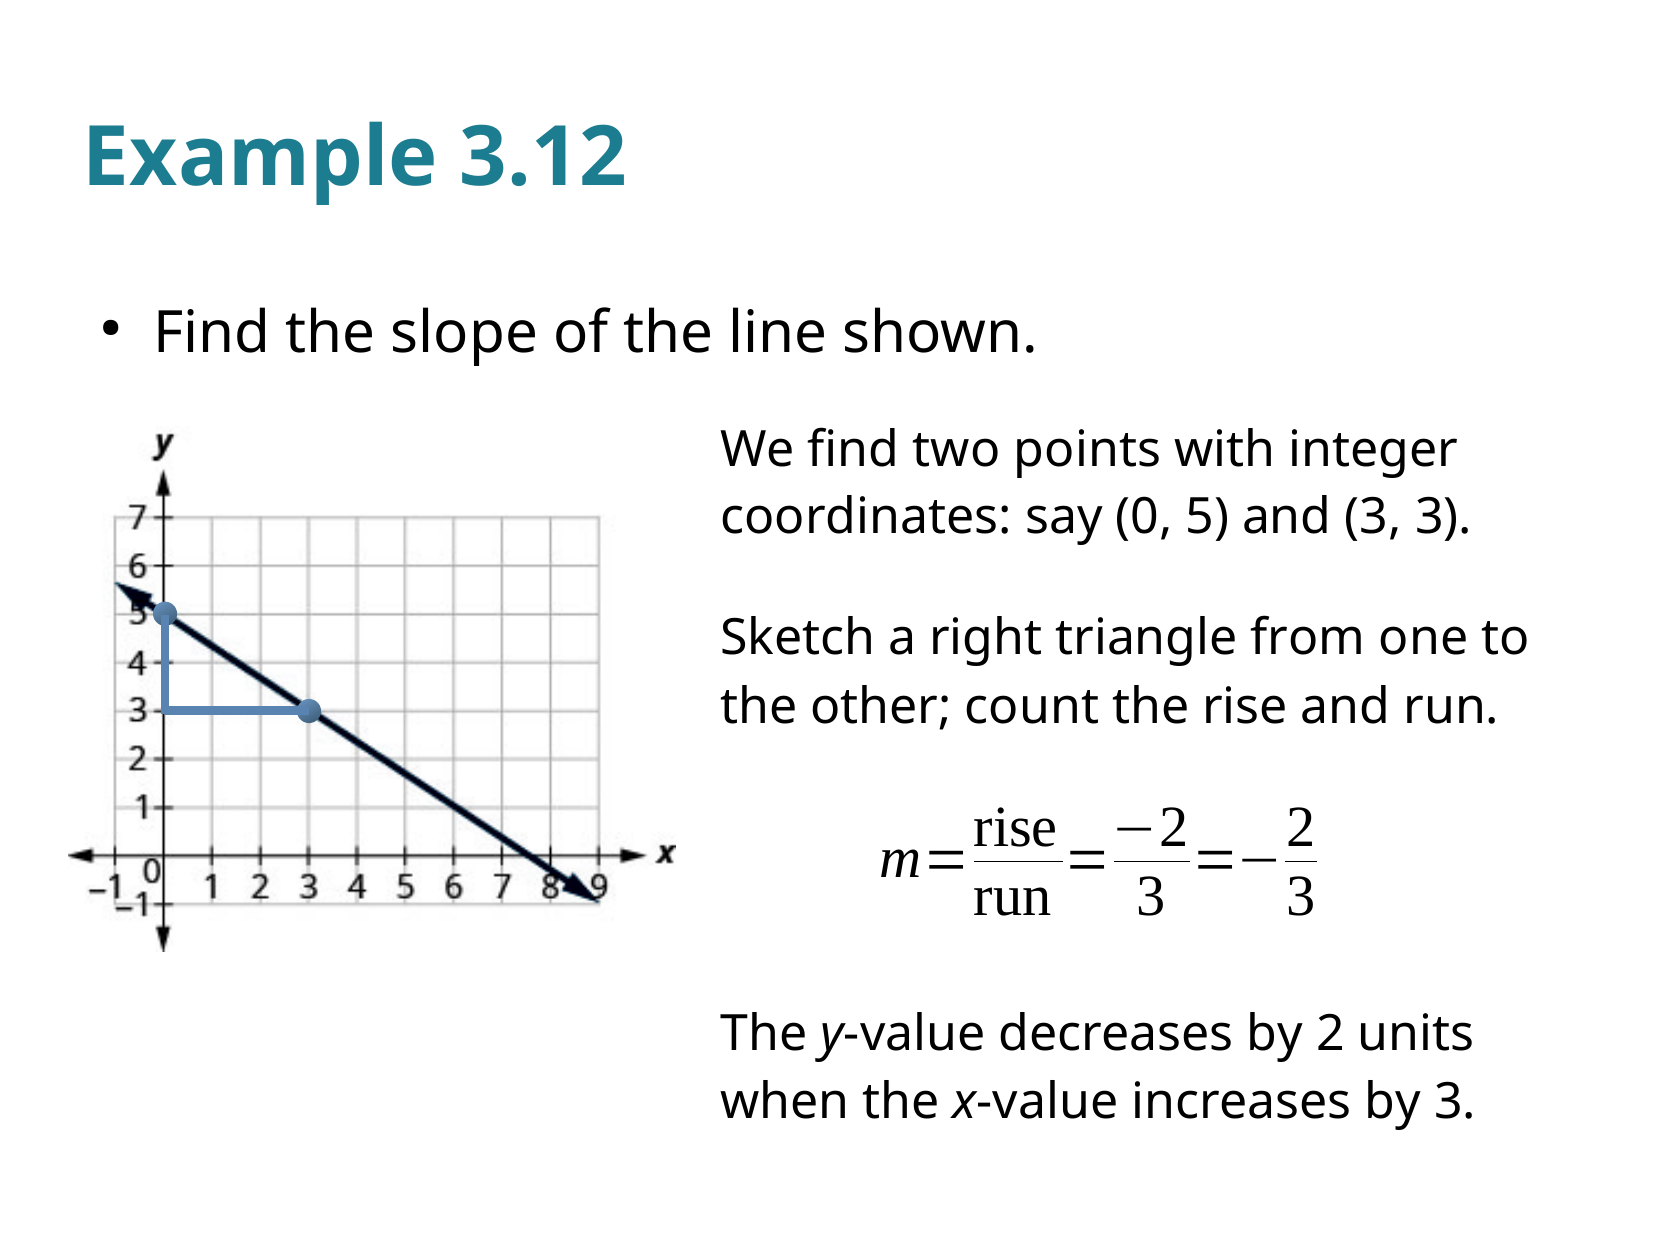

# Example 3.12
Find the slope of the line shown.
We find two points with integer coordinates: say (0, 5) and (3, 3).
Sketch a right triangle from one to the other; count the rise and run.
The y-value decreases by 2 units when the x-value increases by 3.